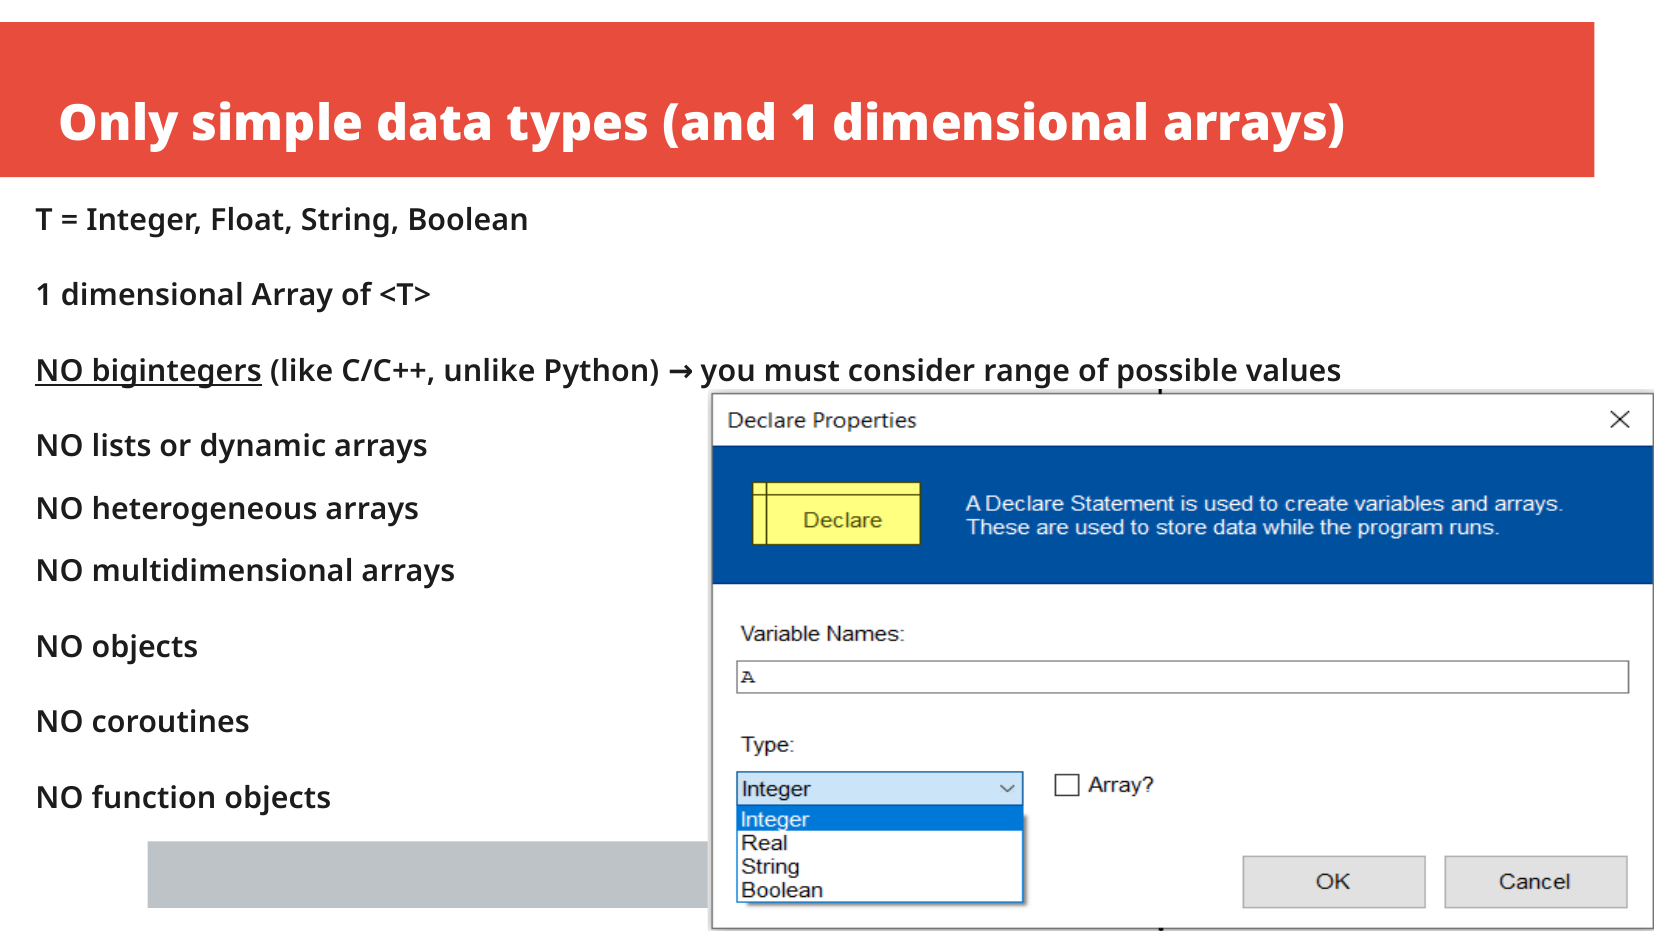

# Only simple data types (and 1 dimensional arrays)
T = Integer, Float, String, Boolean
1 dimensional Array of <T>
NO bigintegers (like C/C++, unlike Python) → you must consider range of possible values
NO lists or dynamic arrays
NO heterogeneous arrays
NO multidimensional arrays
NO objects
NO coroutines
NO function objects
2023-24 Flowcharts